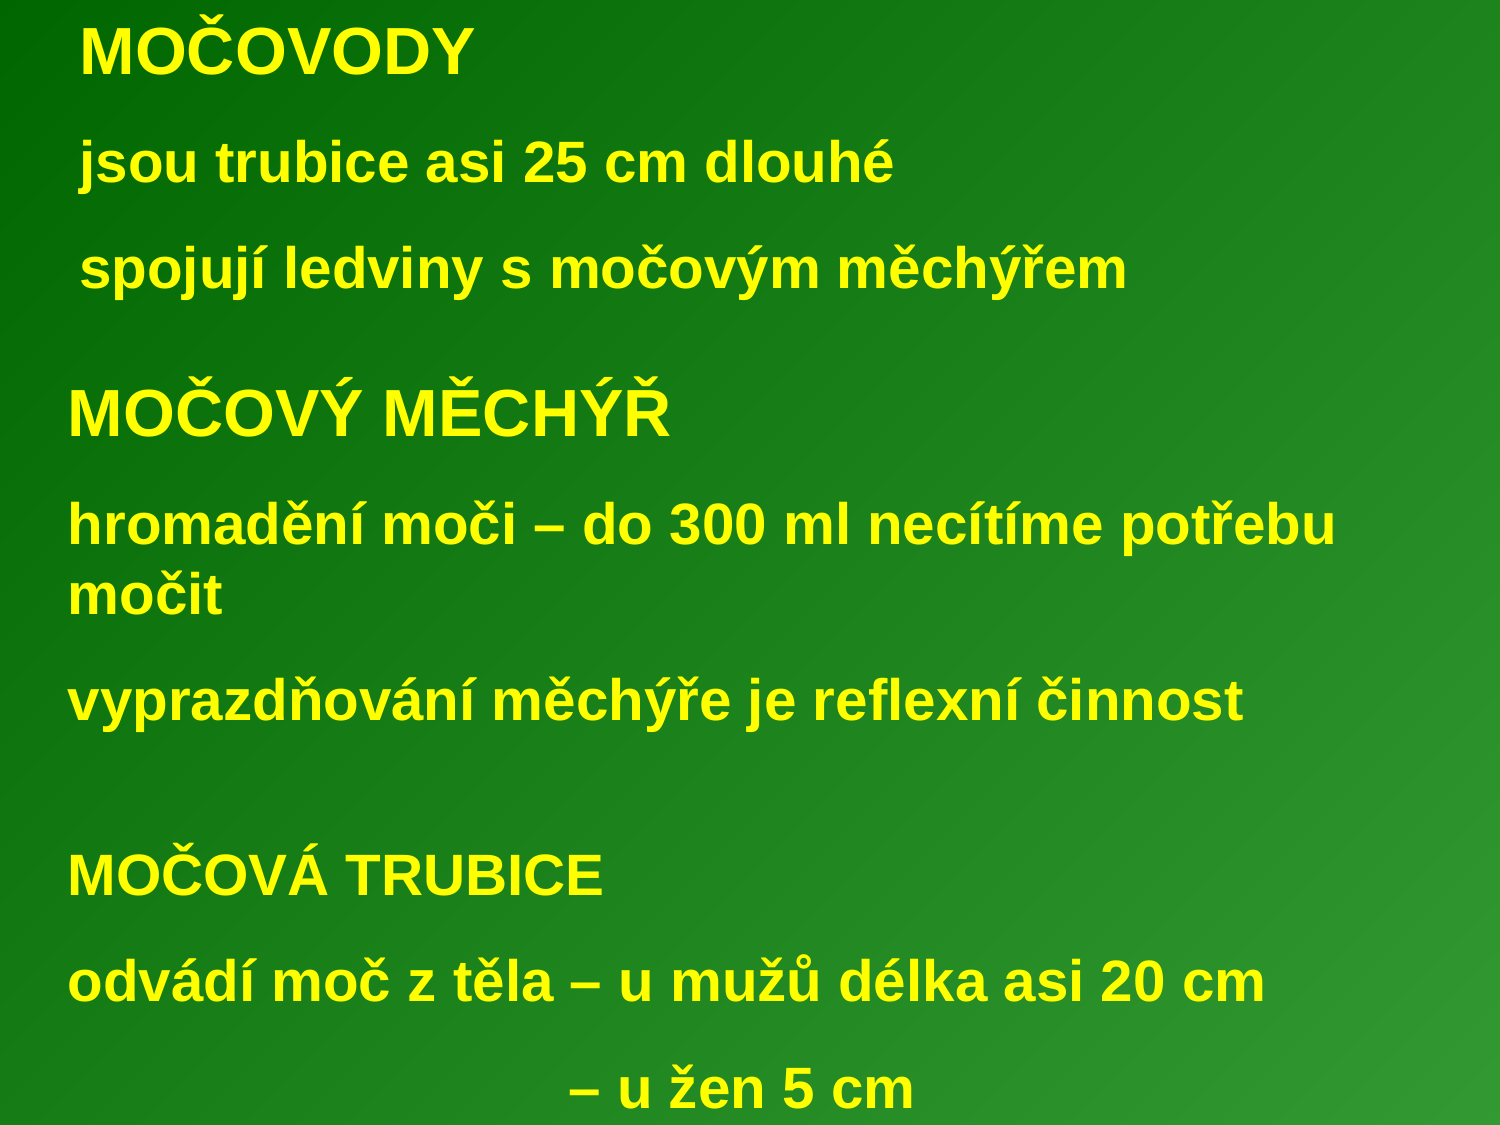

MOČOVODY
jsou trubice asi 25 cm dlouhé
spojují ledviny s močovým měchýřem
MOČOVÝ MĚCHÝŘ
hromadění moči – do 300 ml necítíme potřebu močit
vyprazdňování měchýře je reflexní činnost
MOČOVÁ TRUBICE
odvádí moč z těla – u mužů délka asi 20 cm
	– u žen 5 cm